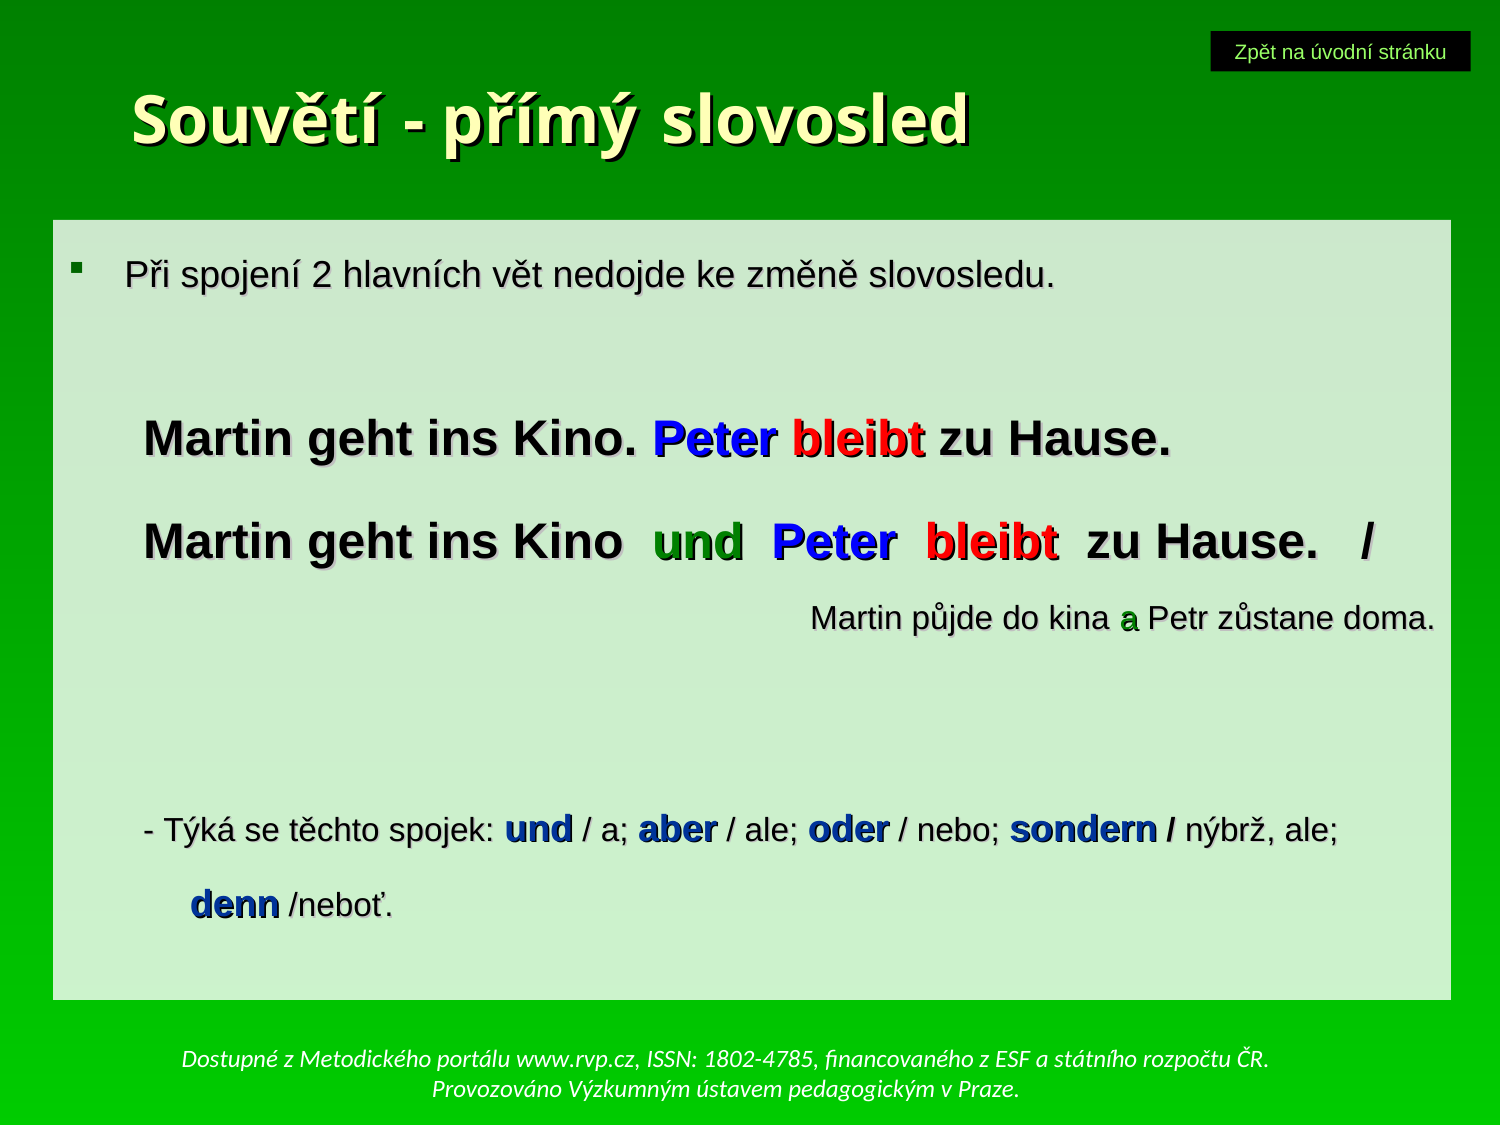

Zpět na úvodní stránku
# Souvětí - přímý slovosled
Při spojení 2 hlavních vět nedojde ke změně slovosledu.
Martin geht ins Kino. Peter bleibt zu Hause.
Martin geht ins Kino und Peter bleibt zu Hause. /
Martin půjde do kina a Petr zůstane doma.
- Týká se těchto spojek: und / a; aber / ale; oder / nebo; sondern / nýbrž, ale;
	denn /neboť.
Dostupné z Metodického portálu www.rvp.cz, ISSN: 1802-4785, financovaného z ESF a státního rozpočtu ČR. Provozováno Výzkumným ústavem pedagogickým v Praze.